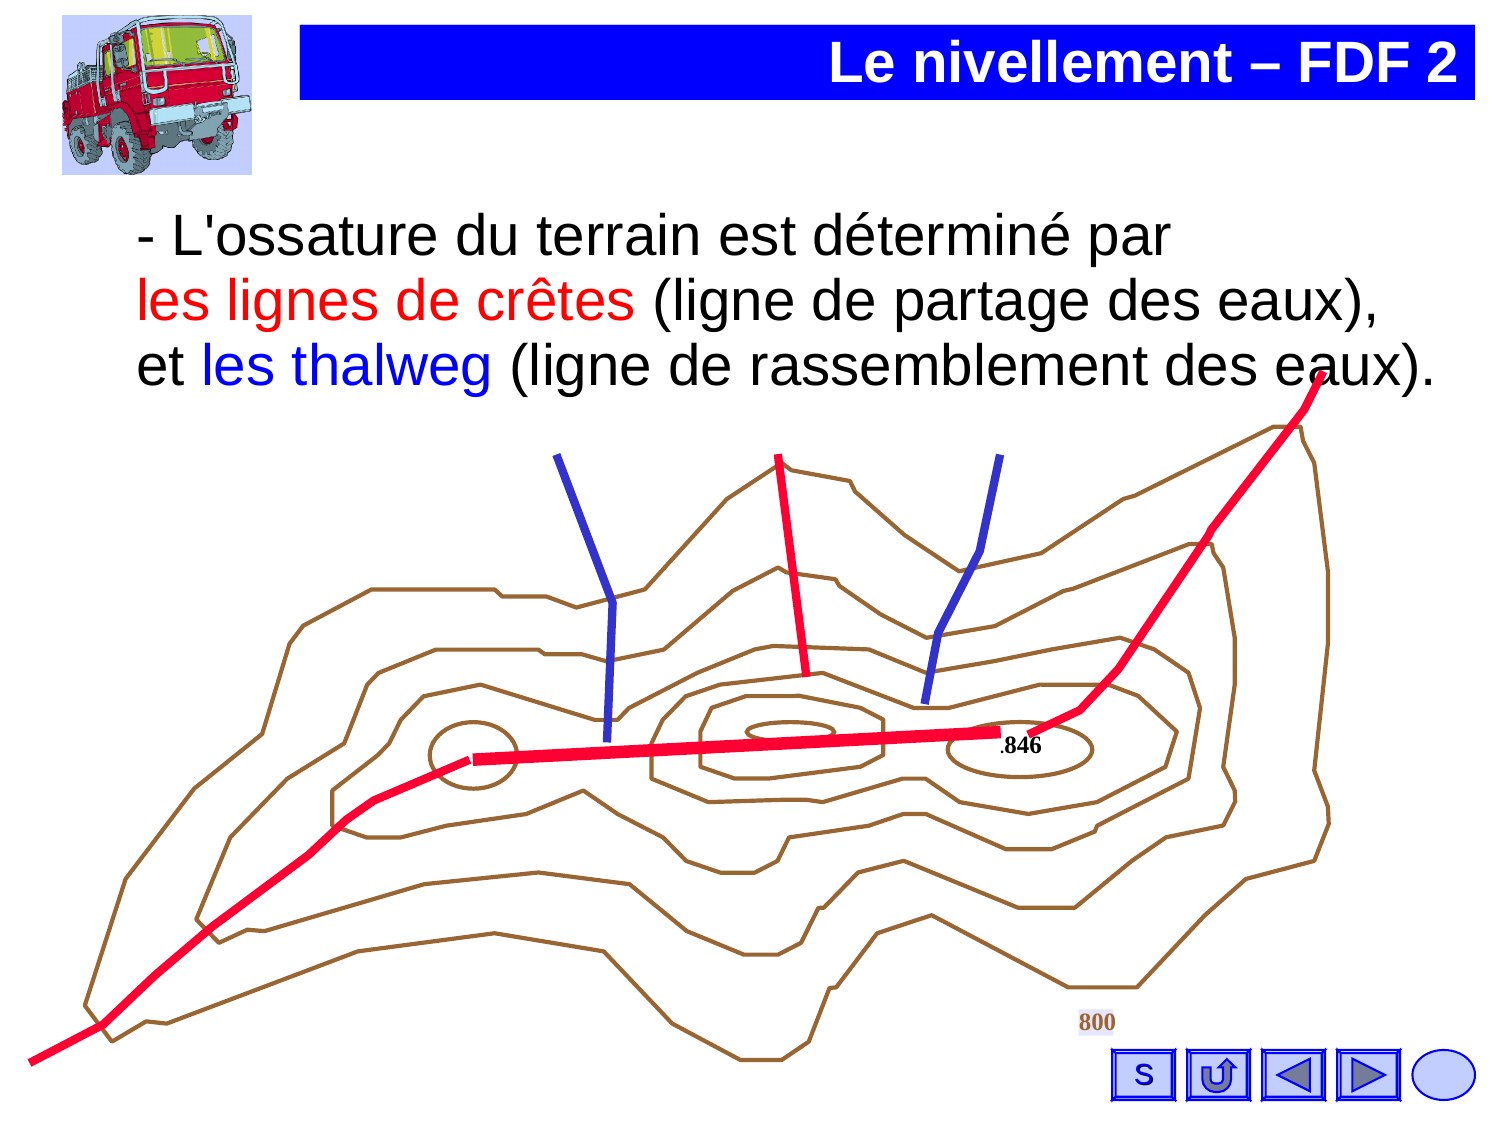

Le nivellement – FDF 2
- L'ossature du terrain est déterminé par
les lignes de crêtes (ligne de partage des eaux),
et les thalweg (ligne de rassemblement des eaux).
.846
800